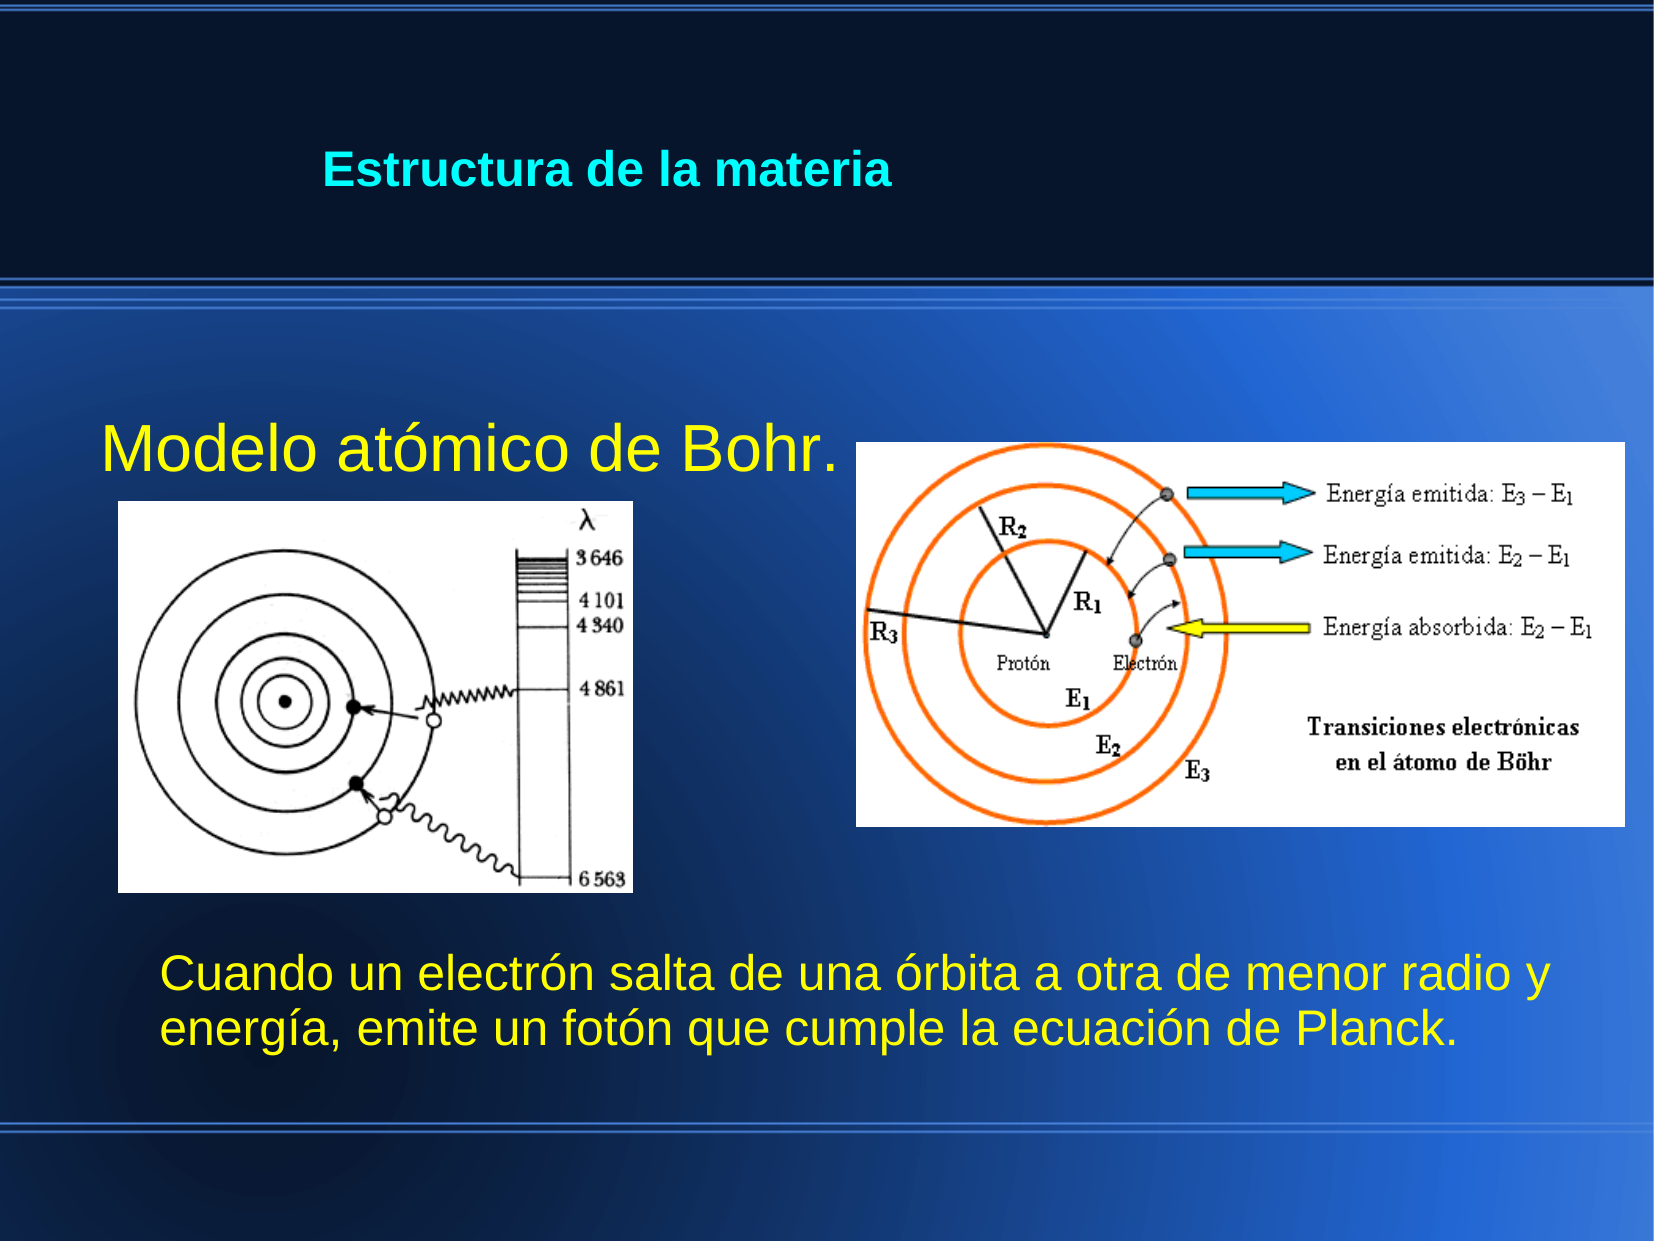

Estructura de la materia
# Modelo atómico de Bohr.
Cuando un electrón salta de una órbita a otra de menor radio y energía, emite un fotón que cumple la ecuación de Planck.